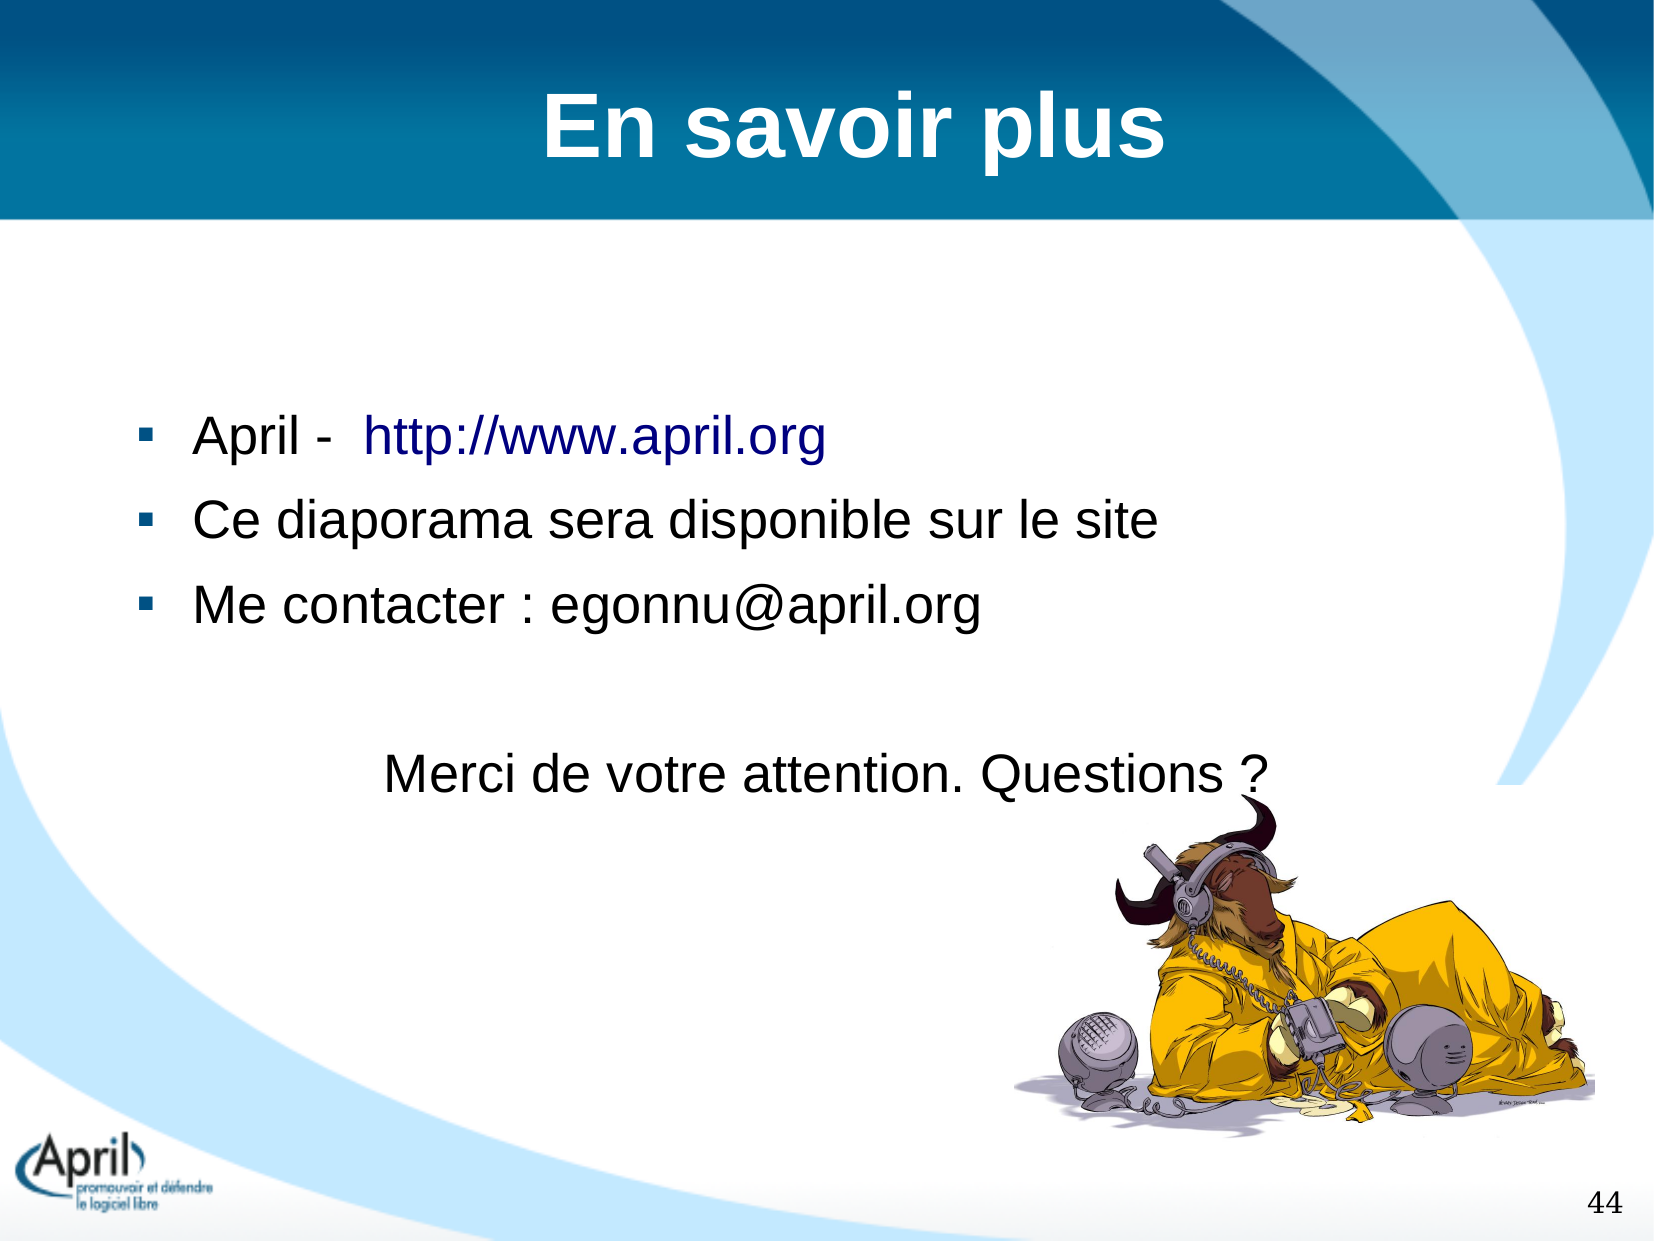

# En savoir plus
April - http://www.april.org
Ce diaporama sera disponible sur le site
Me contacter : egonnu@april.org
Merci de votre attention. Questions ?
44